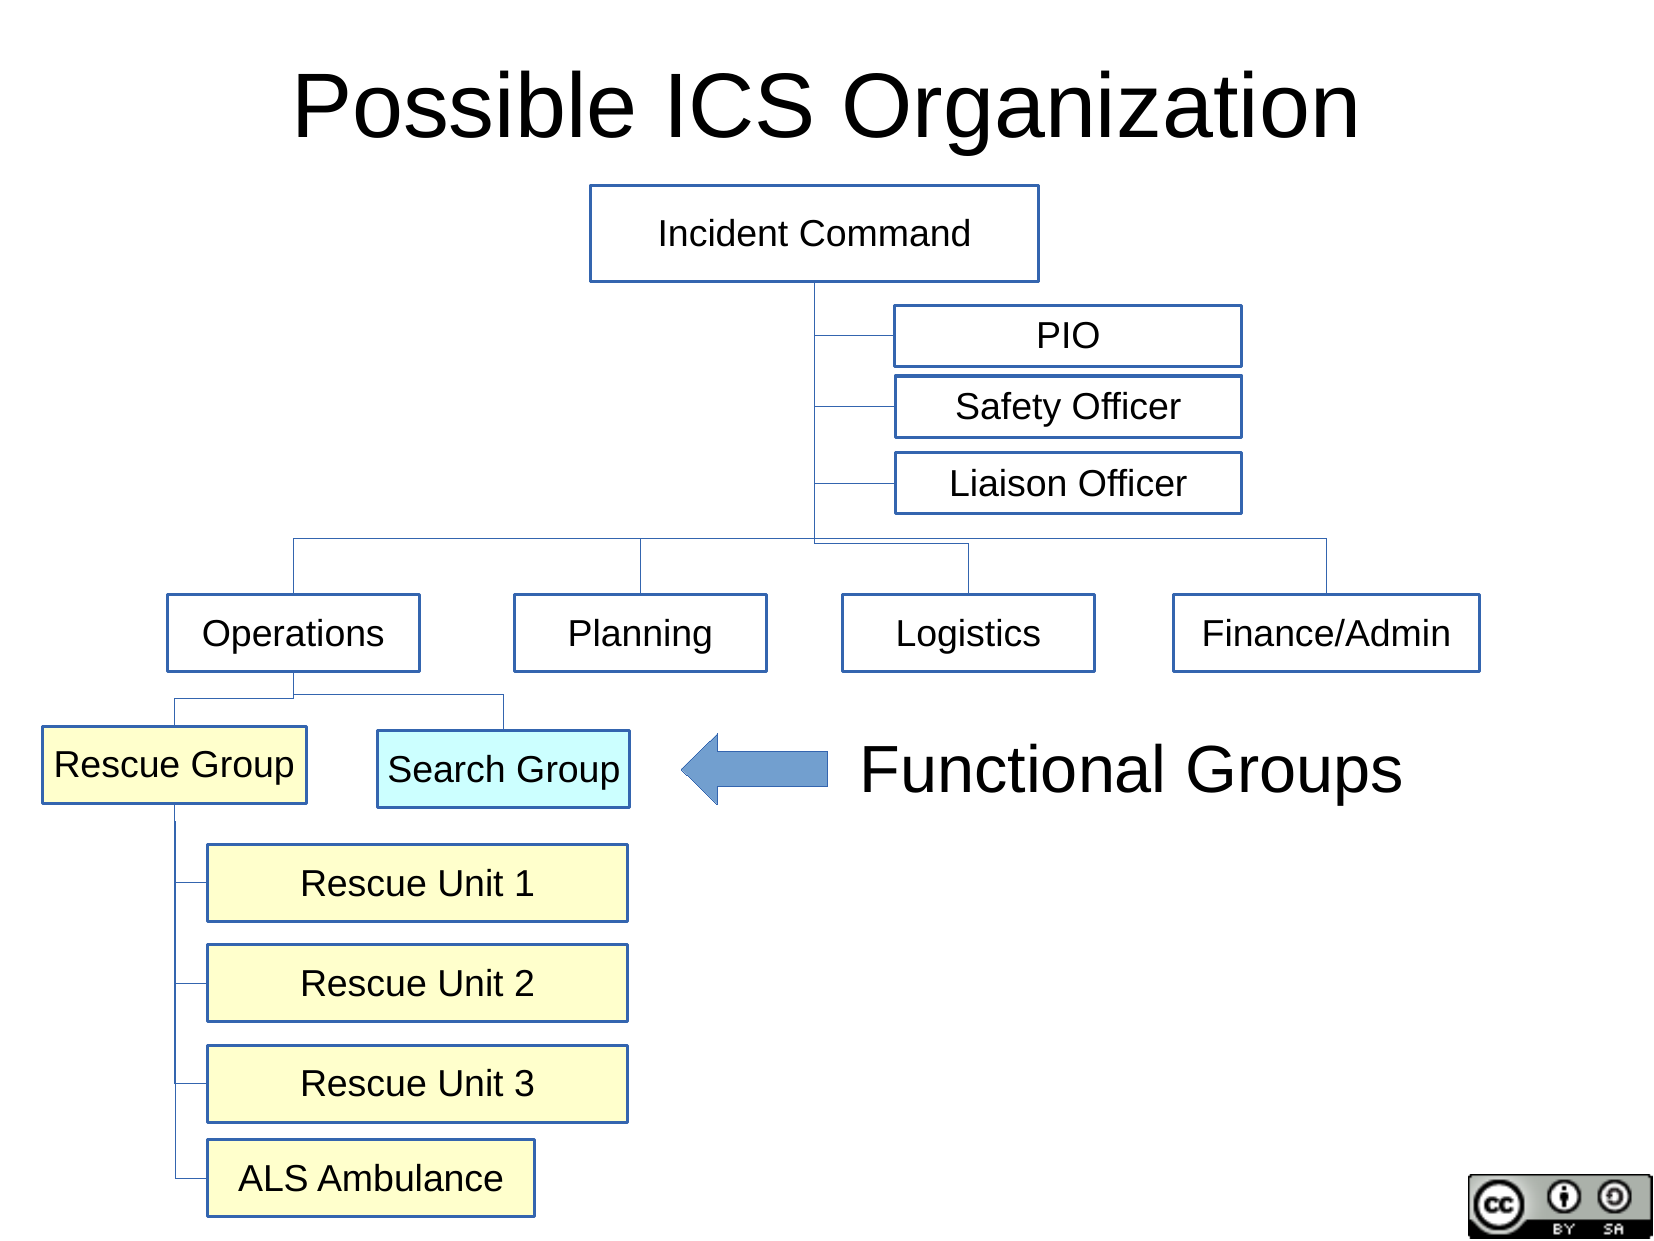

# Possible ICS Organization
Incident Command
Incident Command
PIO
Safety Officer
Liaison Officer
Operations
Logistics
Finance/Admin
Planning
Functional Groups
Rescue Group
Search Group
Rescue Unit 1
Rescue Unit 2
Rescue Unit 3
ALS Ambulance